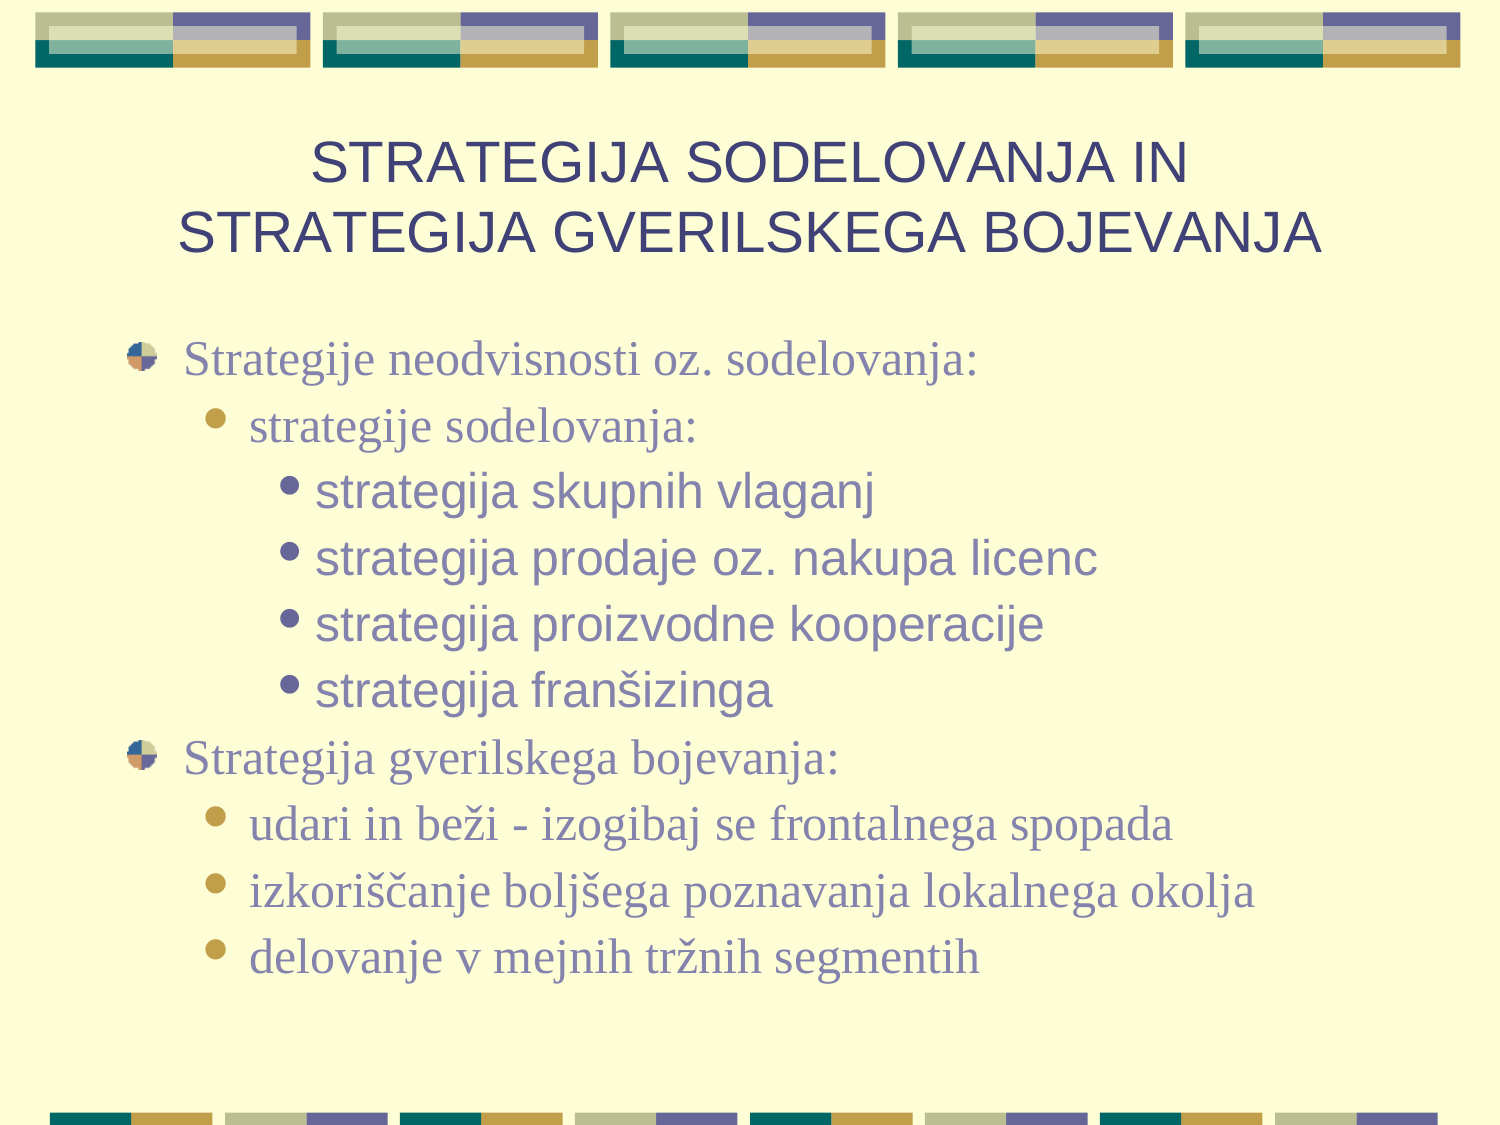

# STRATEGIJA SODELOVANJA IN STRATEGIJA GVERILSKEGA BOJEVANJA
Strategije neodvisnosti oz. sodelovanja:
strategije sodelovanja:
strategija skupnih vlaganj
strategija prodaje oz. nakupa licenc
strategija proizvodne kooperacije
strategija franšizinga
Strategija gverilskega bojevanja:
udari in beži - izogibaj se frontalnega spopada
izkoriščanje boljšega poznavanja lokalnega okolja
delovanje v mejnih tržnih segmentih